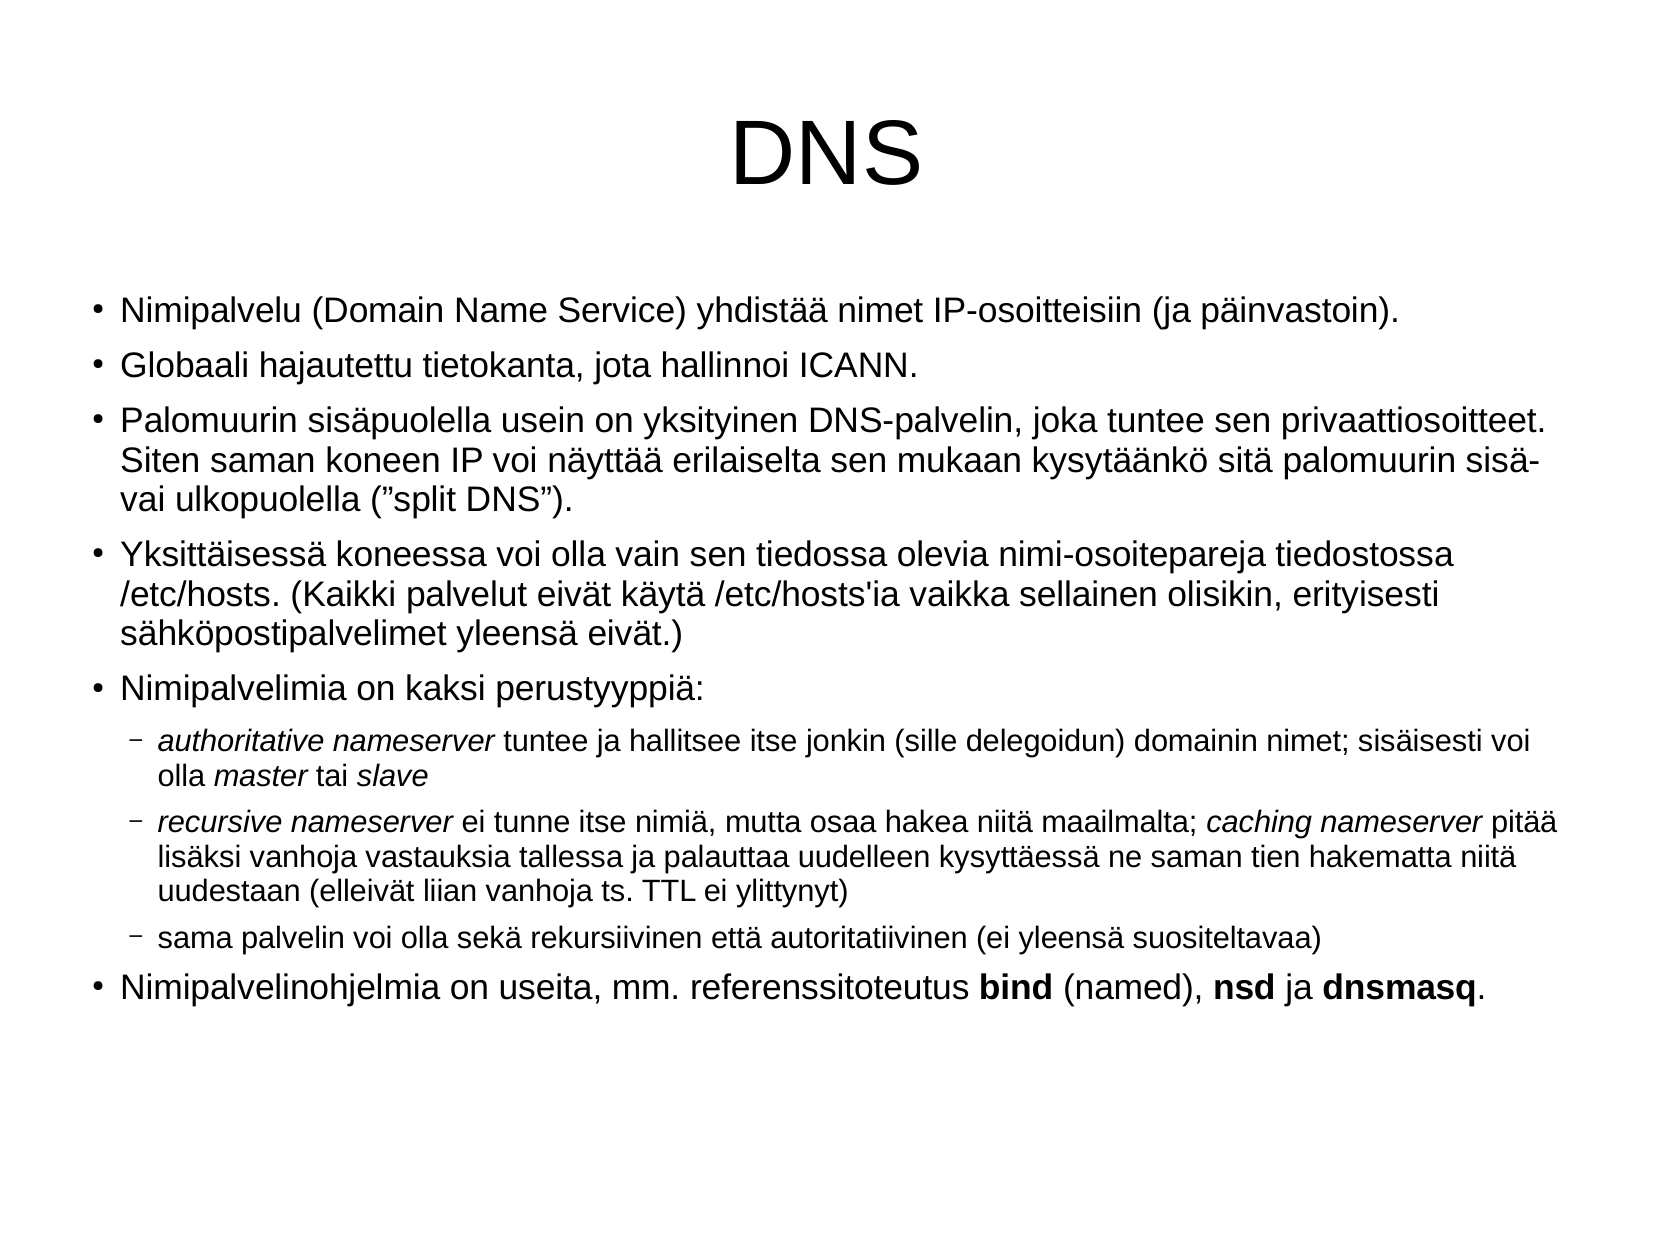

# DNS
Nimipalvelu (Domain Name Service) yhdistää nimet IP-osoitteisiin (ja päinvastoin).
Globaali hajautettu tietokanta, jota hallinnoi ICANN.
Palomuurin sisäpuolella usein on yksityinen DNS-palvelin, joka tuntee sen privaattiosoitteet. Siten saman koneen IP voi näyttää erilaiselta sen mukaan kysytäänkö sitä palomuurin sisä- vai ulkopuolella (”split DNS”).
Yksittäisessä koneessa voi olla vain sen tiedossa olevia nimi-osoitepareja tiedostossa /etc/hosts. (Kaikki palvelut eivät käytä /etc/hosts'ia vaikka sellainen olisikin, erityisesti sähköpostipalvelimet yleensä eivät.)
Nimipalvelimia on kaksi perustyyppiä:
authoritative nameserver tuntee ja hallitsee itse jonkin (sille delegoidun) domainin nimet; sisäisesti voi olla master tai slave
recursive nameserver ei tunne itse nimiä, mutta osaa hakea niitä maailmalta; caching nameserver pitää lisäksi vanhoja vastauksia tallessa ja palauttaa uudelleen kysyttäessä ne saman tien hakematta niitä uudestaan (elleivät liian vanhoja ts. TTL ei ylittynyt)
sama palvelin voi olla sekä rekursiivinen että autoritatiivinen (ei yleensä suositeltavaa)
Nimipalvelinohjelmia on useita, mm. referenssitoteutus bind (named), nsd ja dnsmasq.